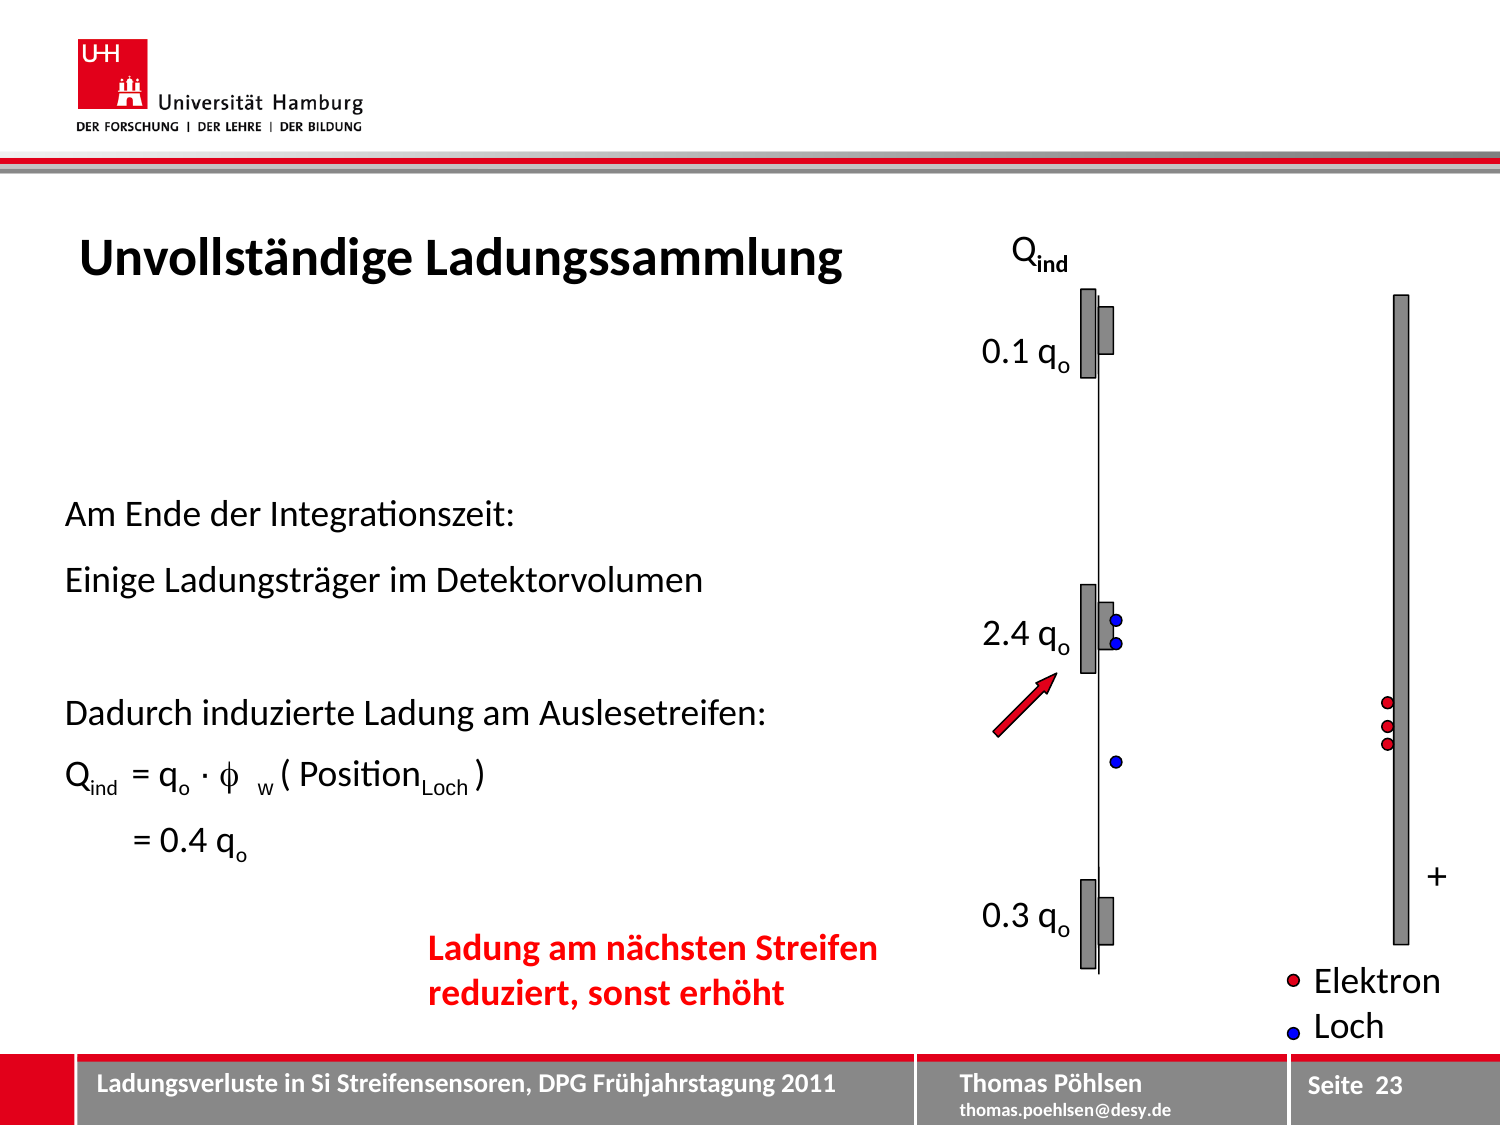

# Unvollständige Ladungssammlung
Qind
0.1 qo
2.4 qo
0.3 qo
Am Ende der Integrationszeit:
Einige Ladungsträger im Detektorvolumen
Dadurch induzierte Ladung am Auslesetreifen:
Qind = qo · w ( PositionLoch )
 = 0.4 qo
+
Ladung am nächsten Streifen reduziert, sonst erhöht
Elektron
Loch